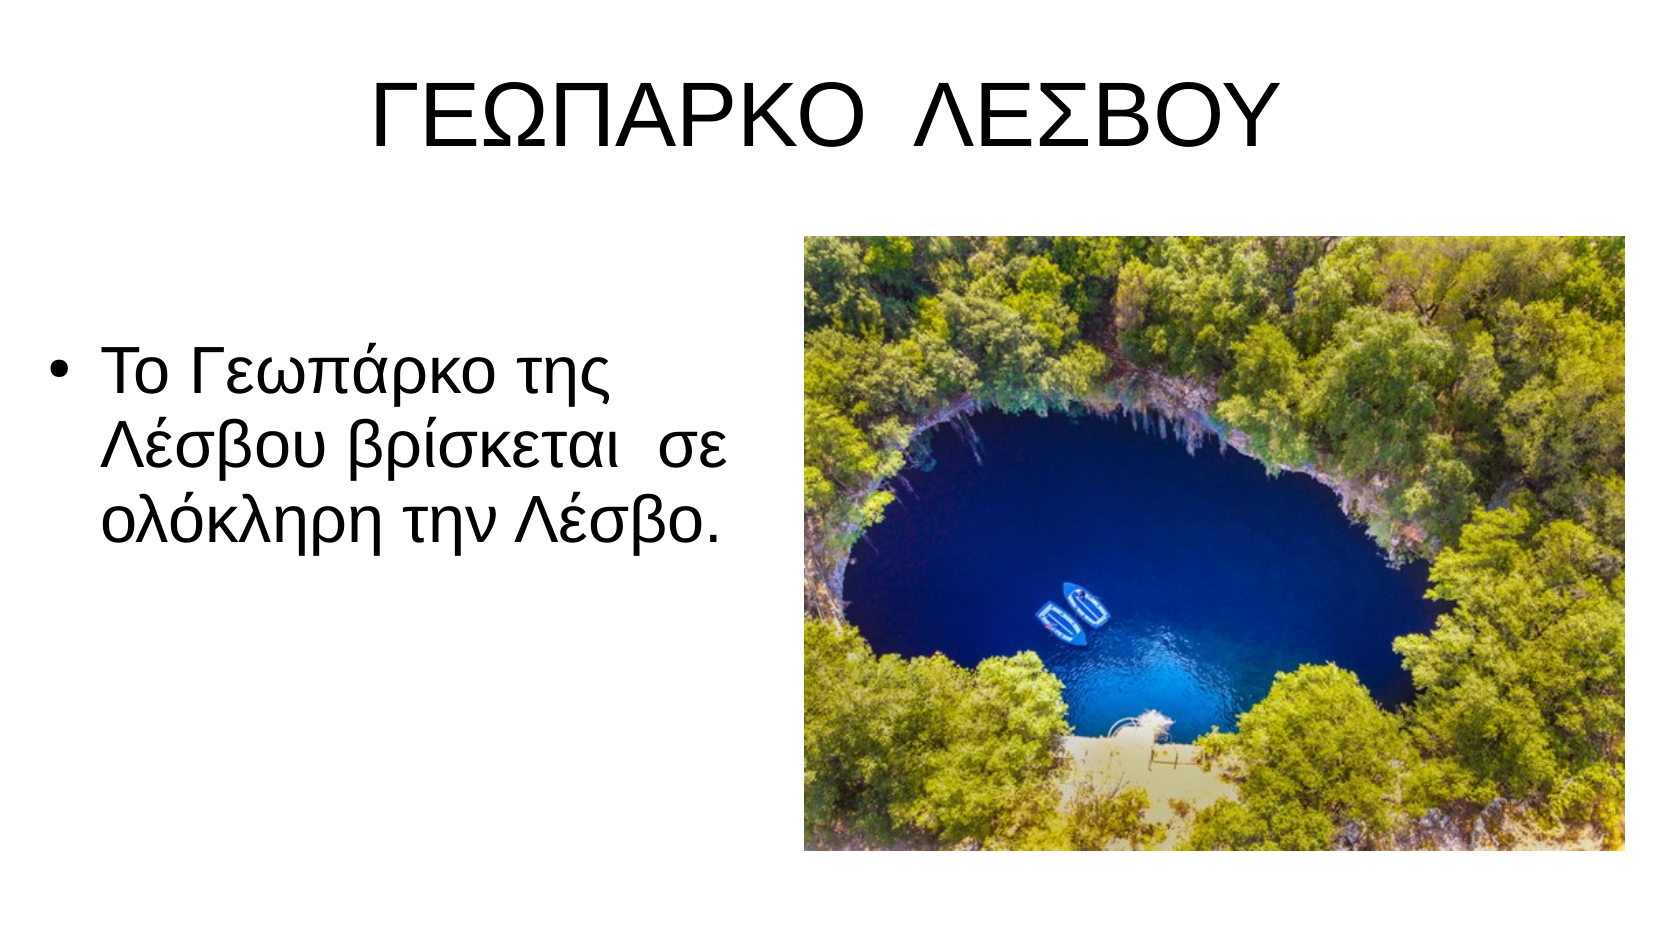

# ΓΕΩΠΑΡΚΟ ΛΕΣΒΟΥ
Το Γεωπάρκο της Λέσβου βρίσκεται σε ολόκληρη την Λέσβο.